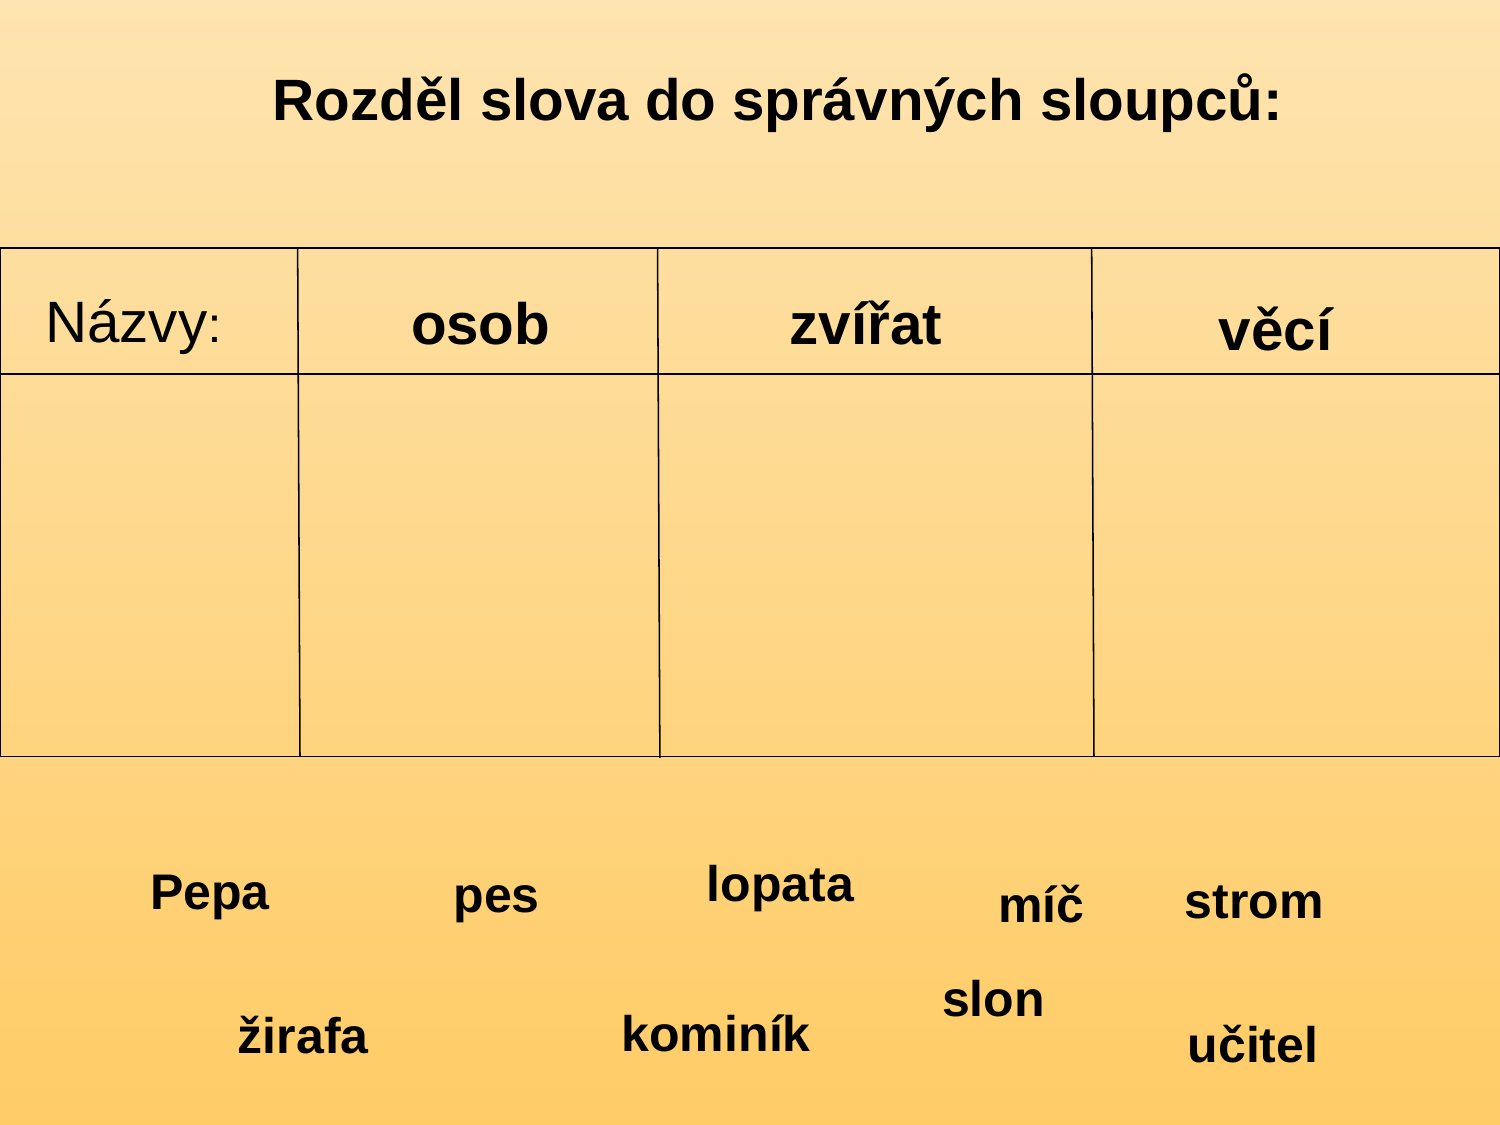

Rozděl slova do správných sloupců:
Názvy:
osob
zvířat
věcí
lopata
Pepa
pes
strom
míč
slon
kominík
žirafa
učitel